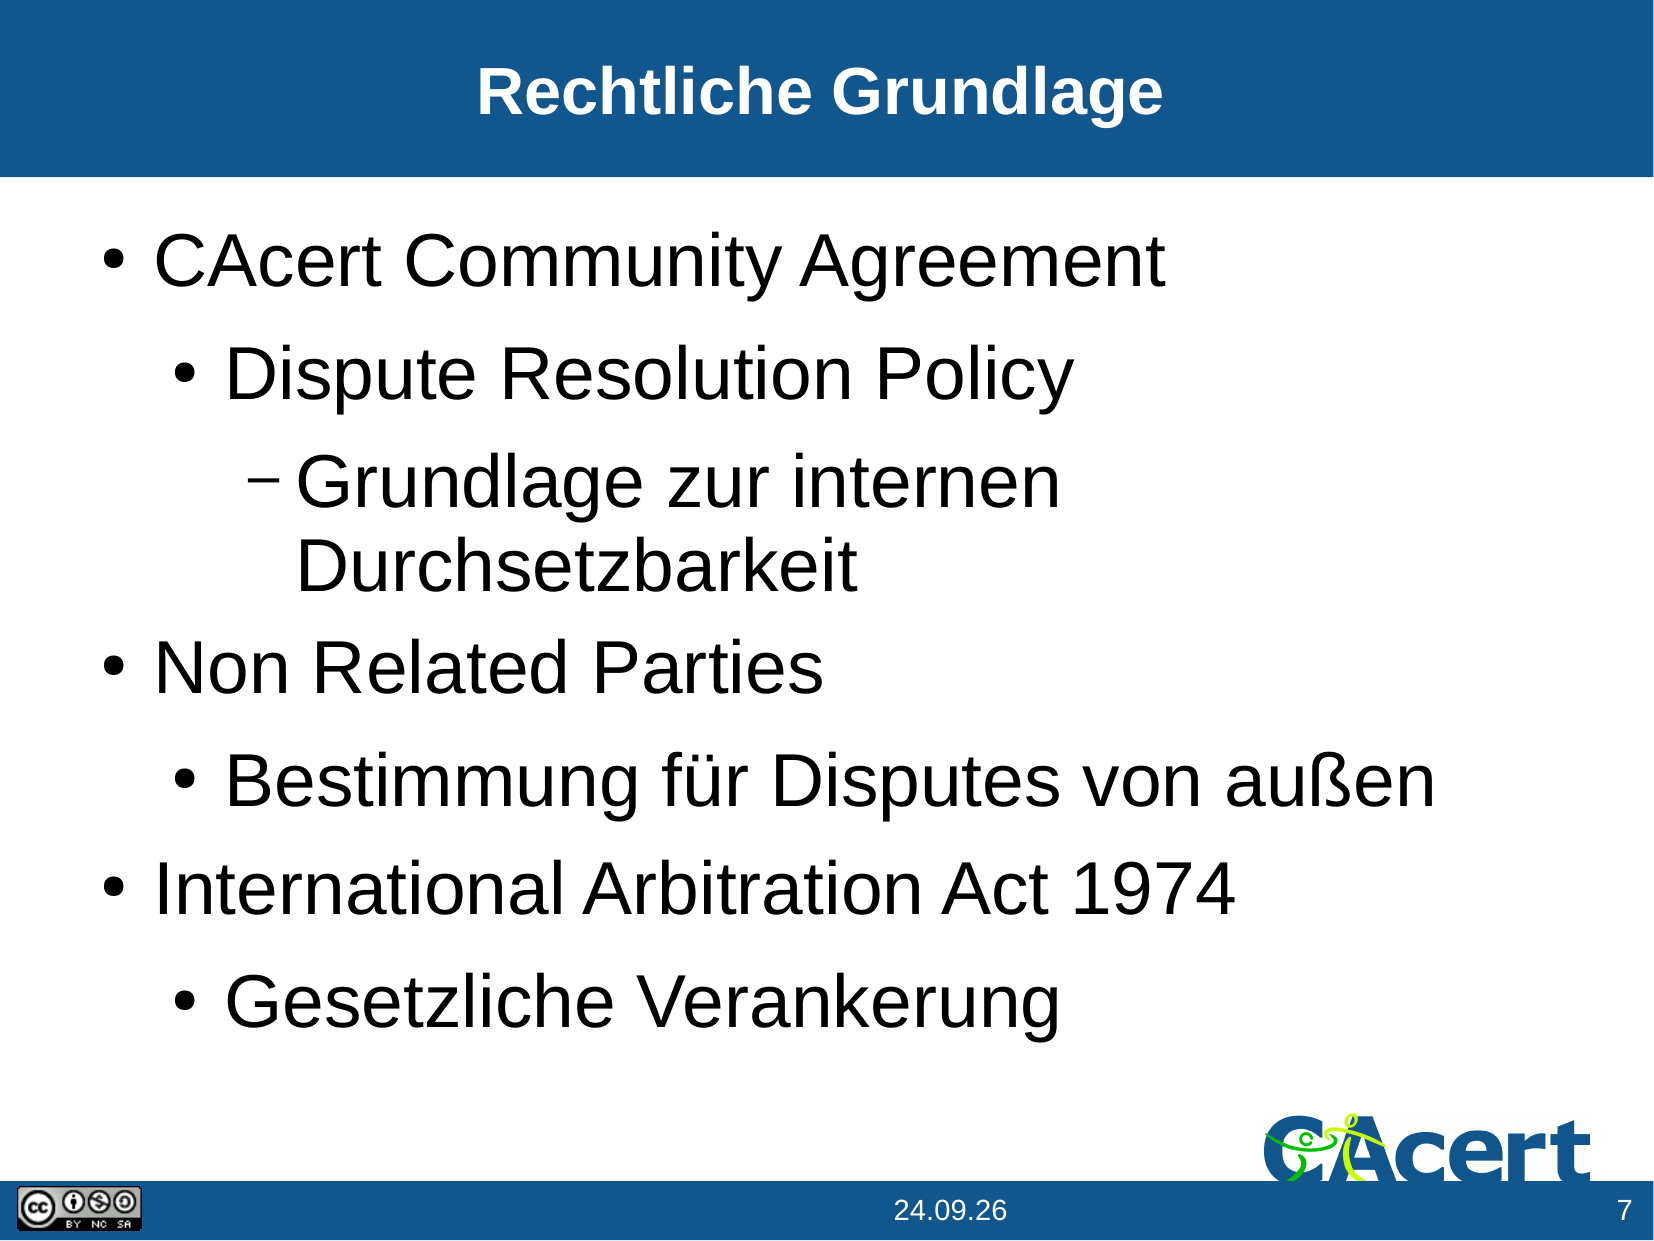

# Rechtliche Grundlage
CAcert Community Agreement
Dispute Resolution Policy
Grundlage zur internen Durchsetzbarkeit
Non Related Parties
Bestimmung für Disputes von außen
International Arbitration Act 1974
Gesetzliche Verankerung